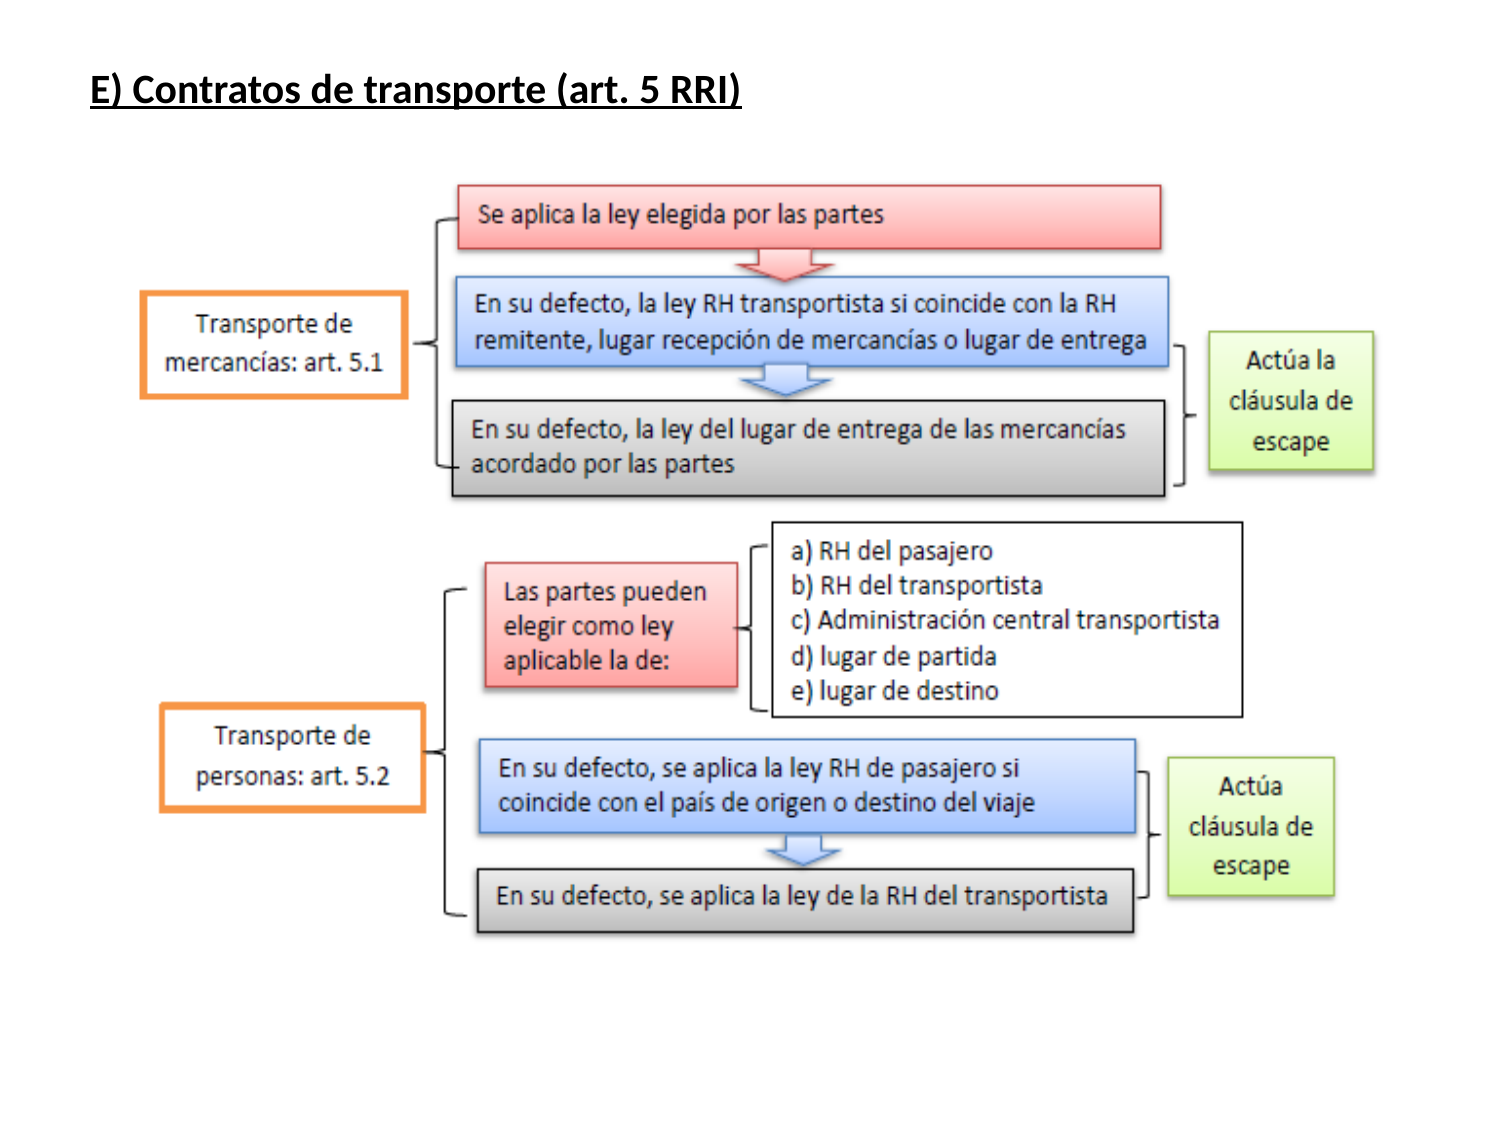

# E) Contratos de transporte (art. 5 RRI)